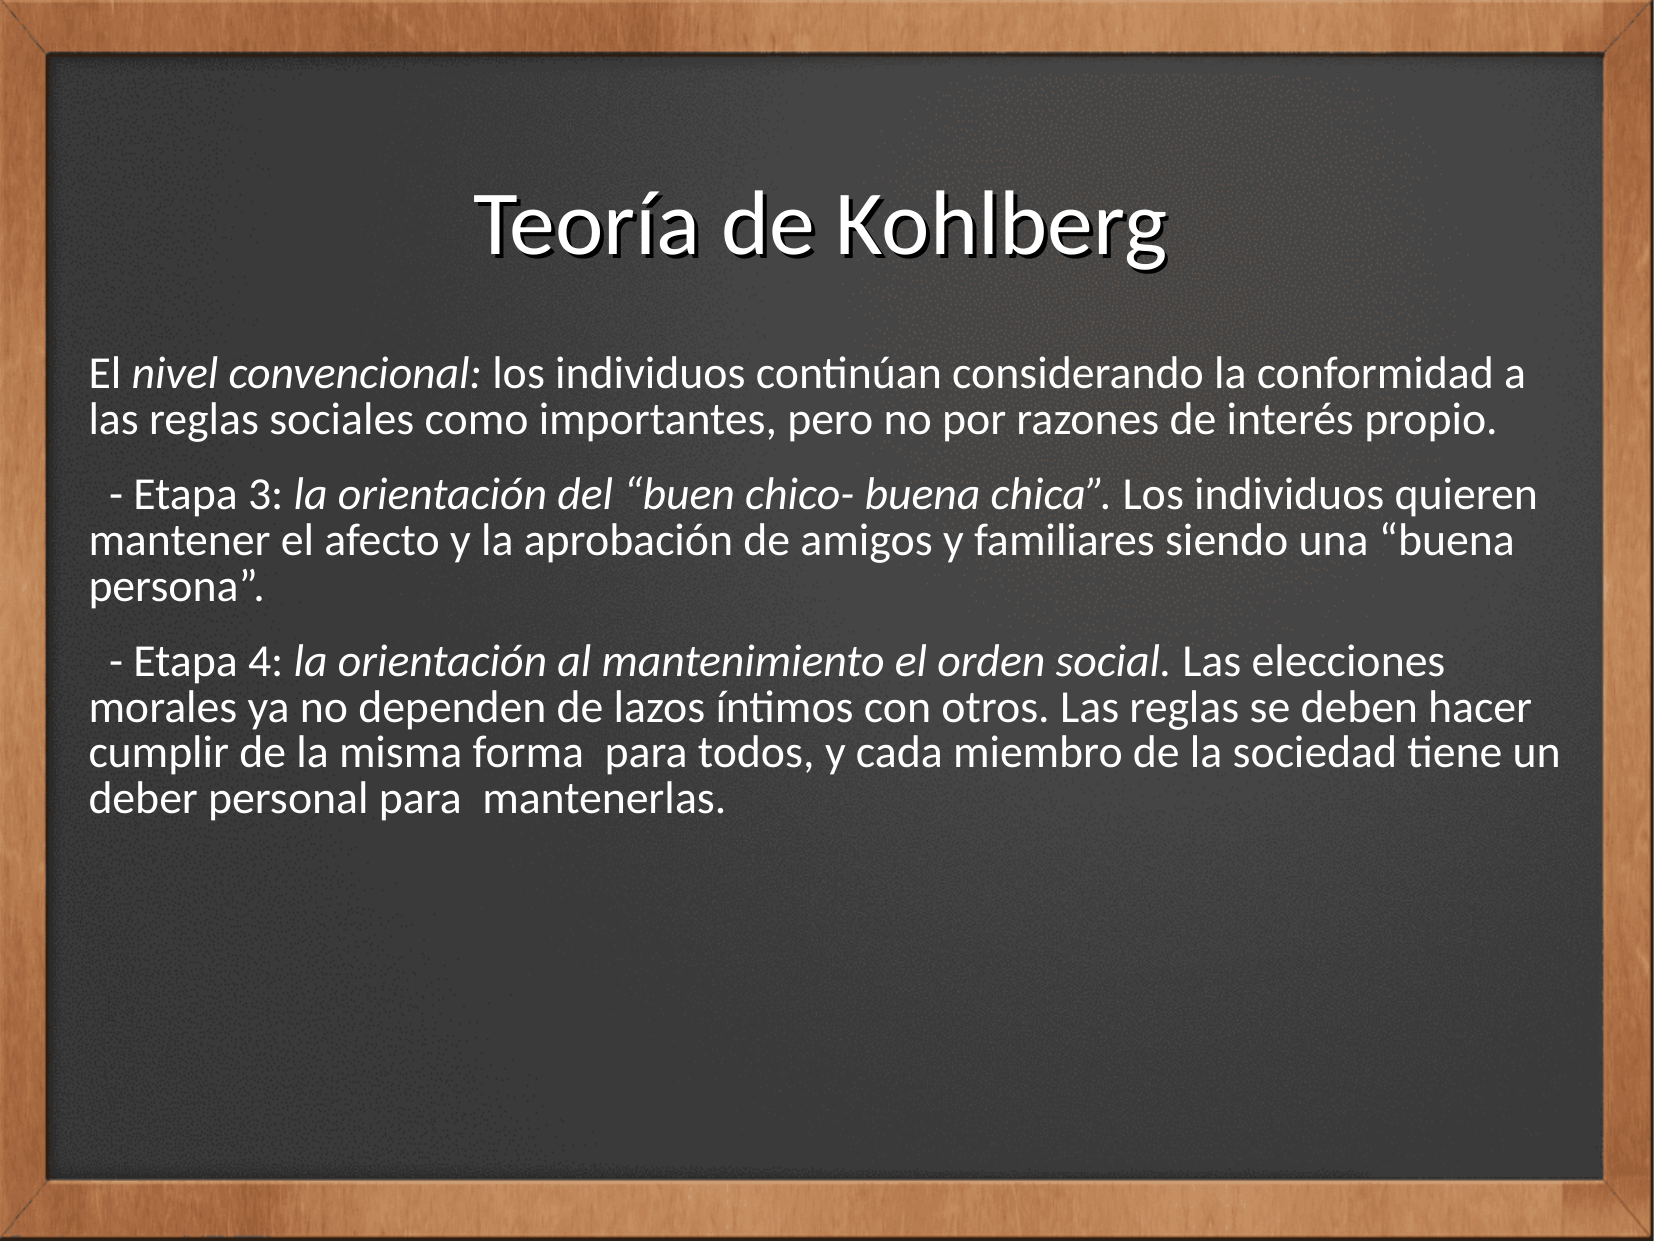

# Teoría de Kohlberg
El nivel convencional: los individuos continúan considerando la conformidad a las reglas sociales como importantes, pero no por razones de interés propio.
 - Etapa 3: la orientación del “buen chico- buena chica”. Los individuos quieren mantener el afecto y la aprobación de amigos y familiares siendo una “buena persona”.
 - Etapa 4: la orientación al mantenimiento el orden social. Las elecciones morales ya no dependen de lazos íntimos con otros. Las reglas se deben hacer cumplir de la misma forma para todos, y cada miembro de la sociedad tiene un deber personal para mantenerlas.